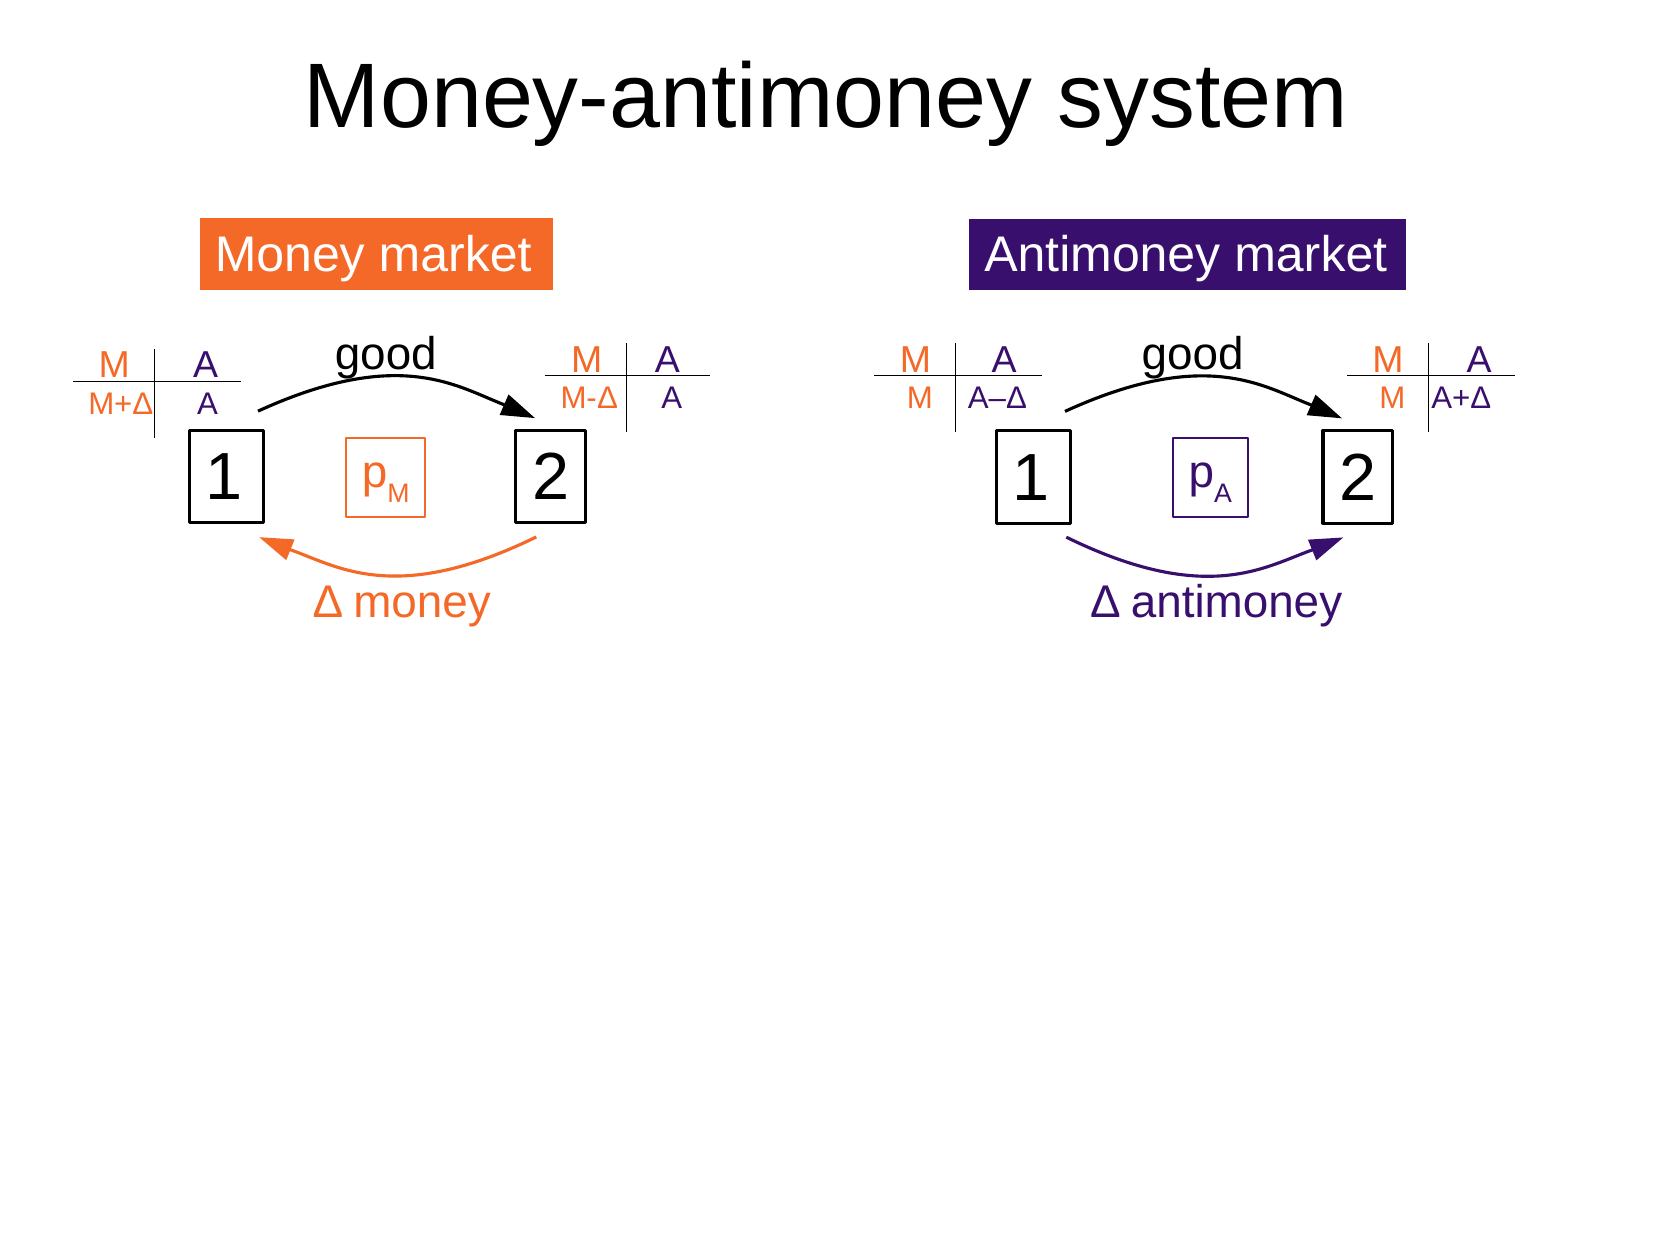

# Money-antimoney system
Money market
Antimoney market
good
good
 M A
M-Δ A
 M A
 M A–Δ
 M A
 M A+Δ
 M A
M+Δ A
1
2
1
2
pA
pM
Δ money
Δ antimoney